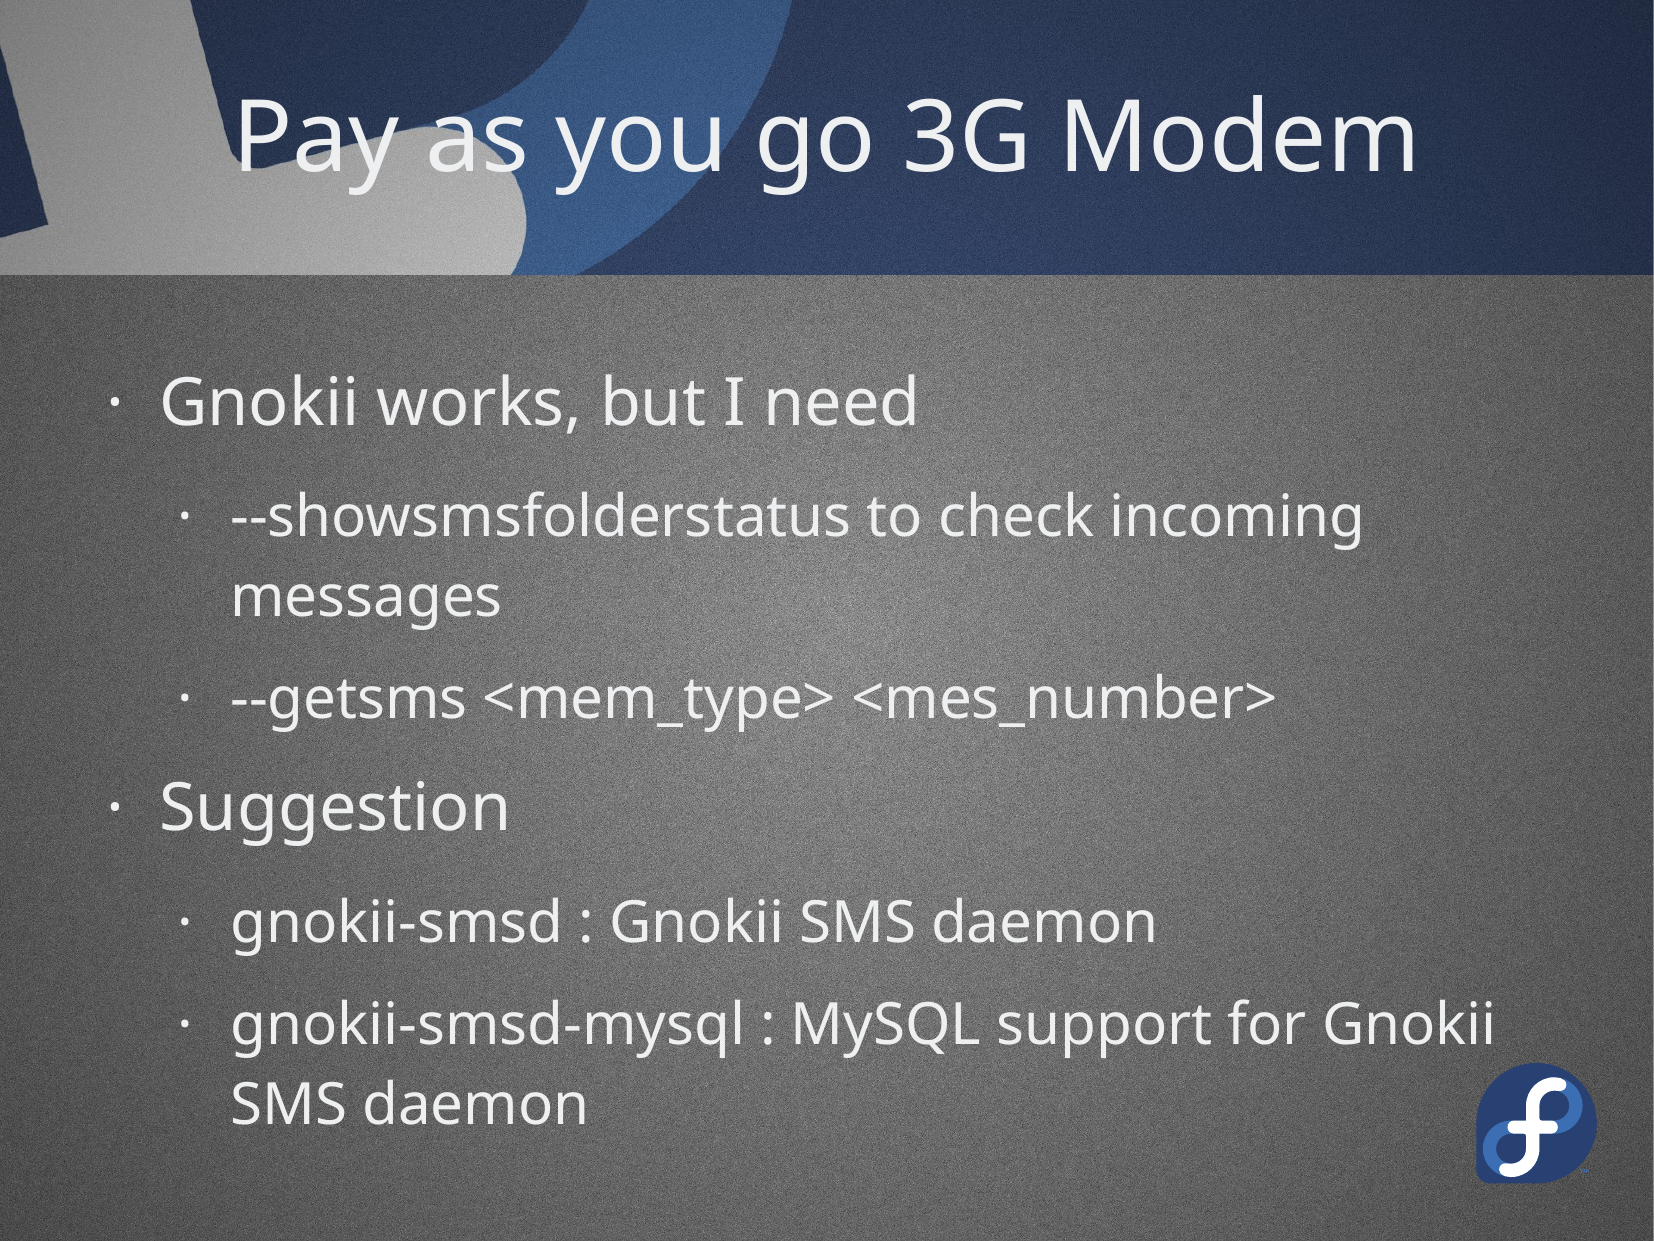

# Pay as you go 3G Modem
Gnokii works, but I need
--showsmsfolderstatus to check incoming messages
--getsms <mem_type> <mes_number>
Suggestion
gnokii-smsd : Gnokii SMS daemon
gnokii-smsd-mysql : MySQL support for Gnokii SMS daemon